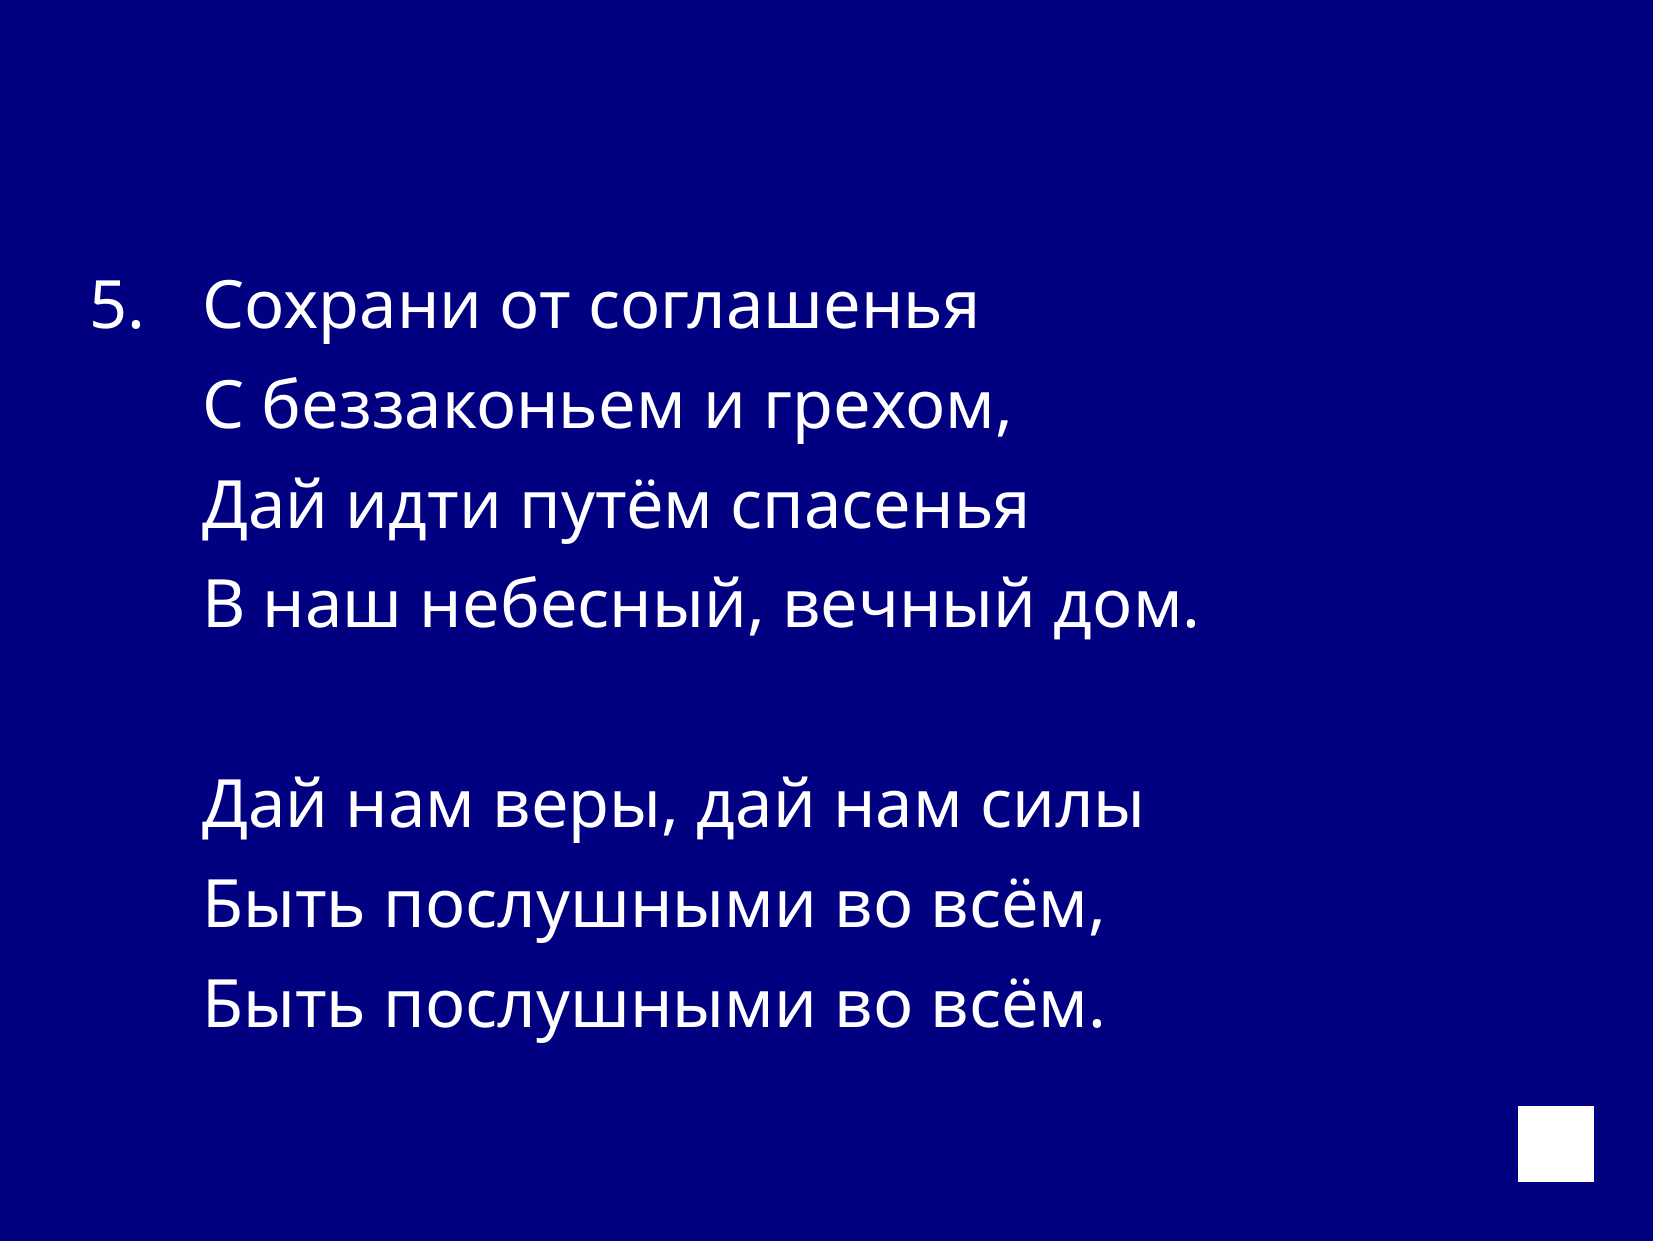

5.	Сохрани от соглашенья
	С беззаконьем и грехом,
	Дай идти путём спасенья
	В наш небесный, вечный дом.
	Дай нам веры, дай нам силы
	Быть послушными во всём,
	Быть послушными во всём.